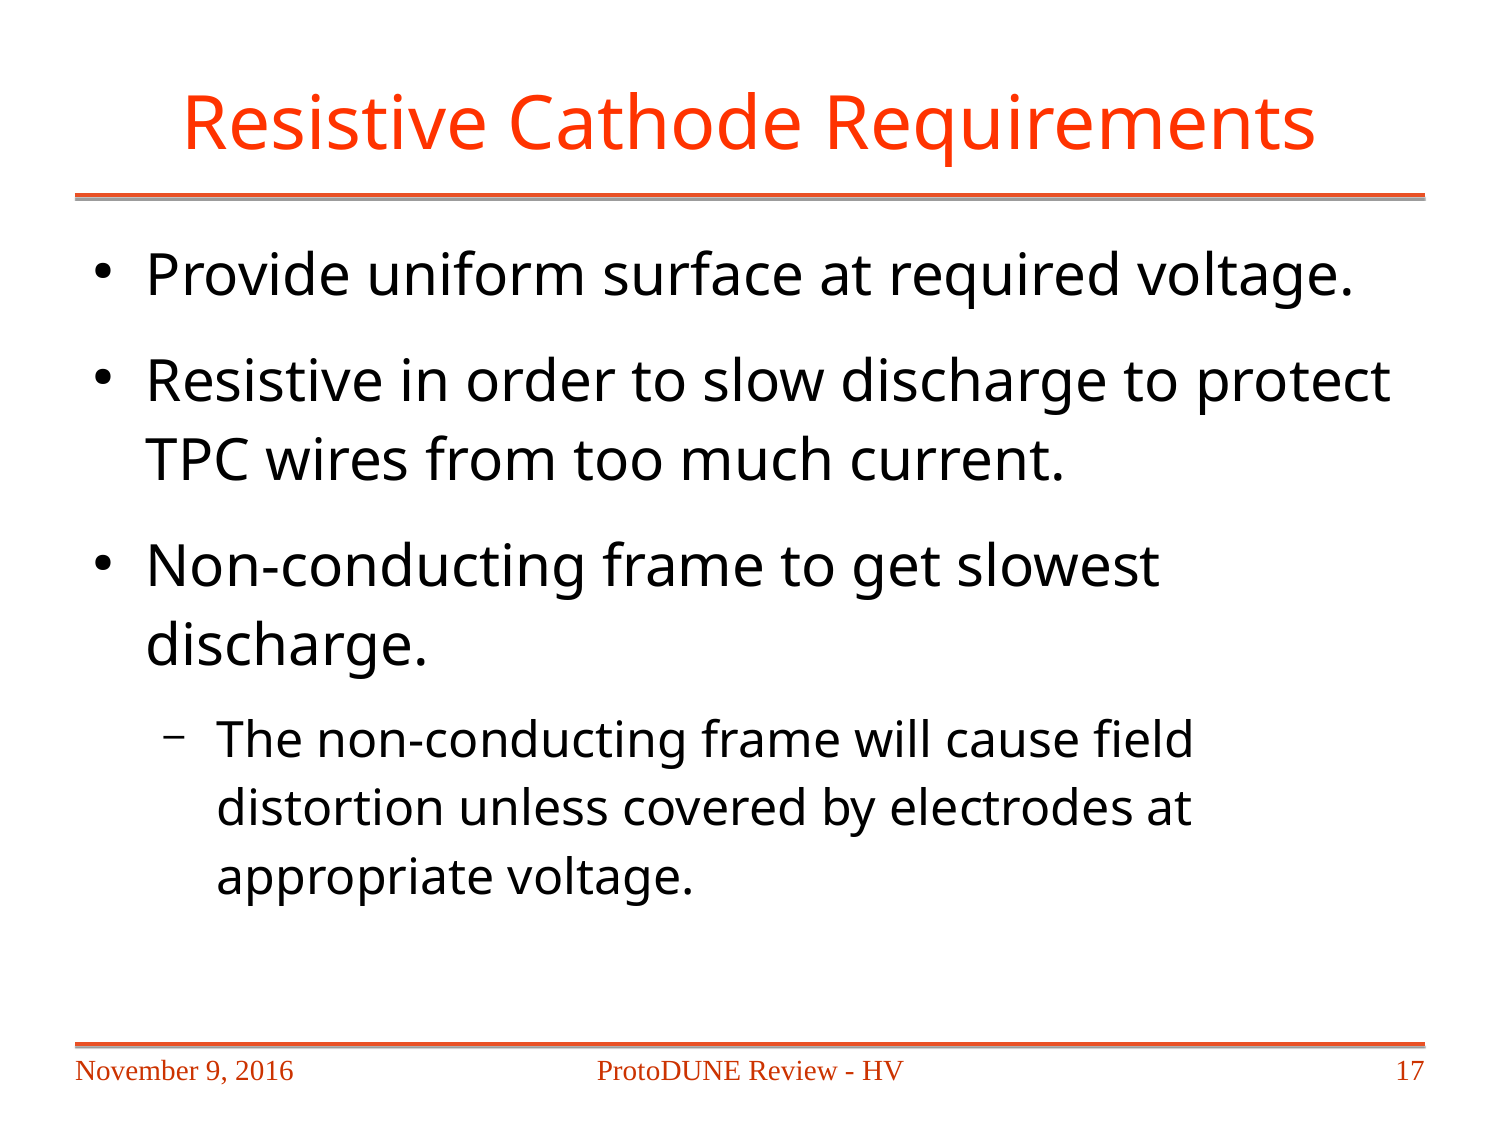

# Resistive Cathode Requirements
Provide uniform surface at required voltage.
Resistive in order to slow discharge to protect TPC wires from too much current.
Non-conducting frame to get slowest discharge.
The non-conducting frame will cause field distortion unless covered by electrodes at appropriate voltage.
November 9, 2016
ProtoDUNE Review - HV
17